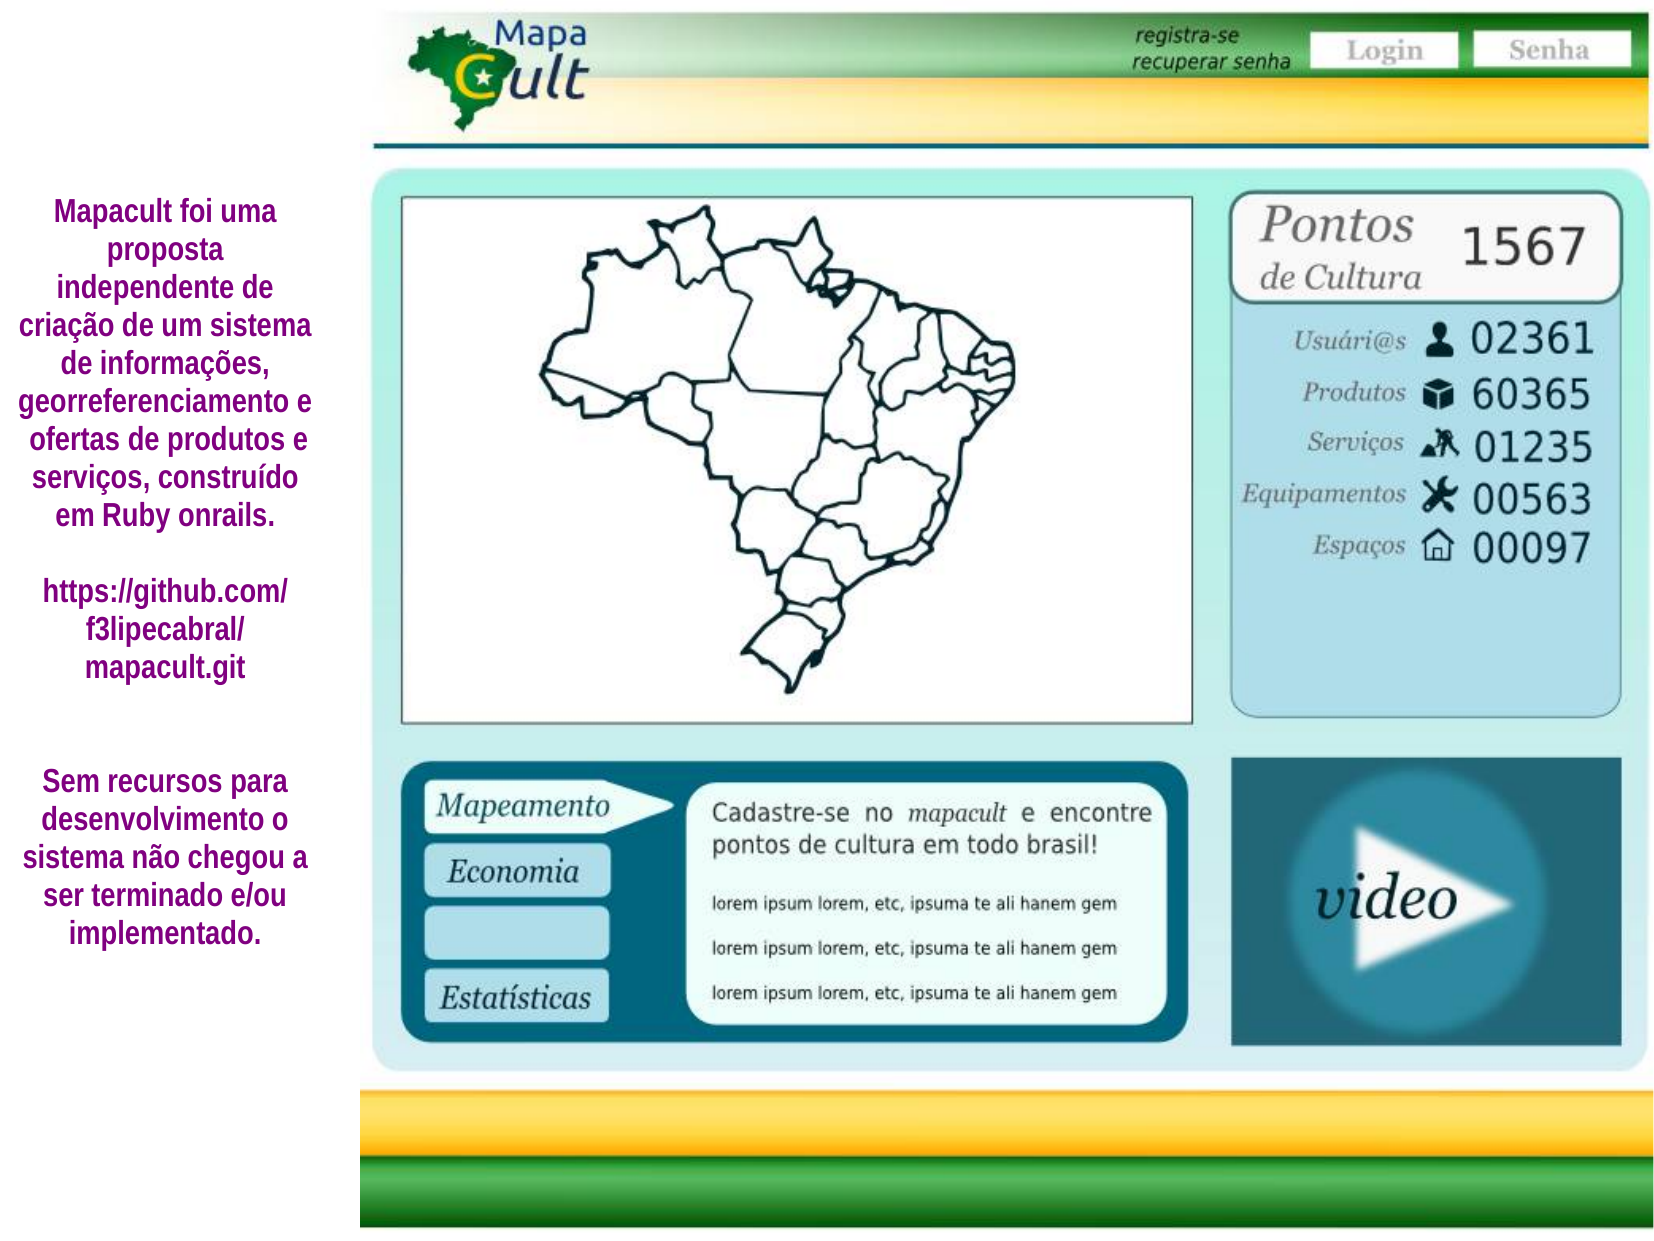

#
Mapacult foi uma proposta independente de criação de um sistema de informações, georreferenciamento e ofertas de produtos e serviços, construído em Ruby onrails.
https://github.com/f3lipecabral/mapacult.git
Sem recursos para desenvolvimento o sistema não chegou a ser terminado e/ou implementado.